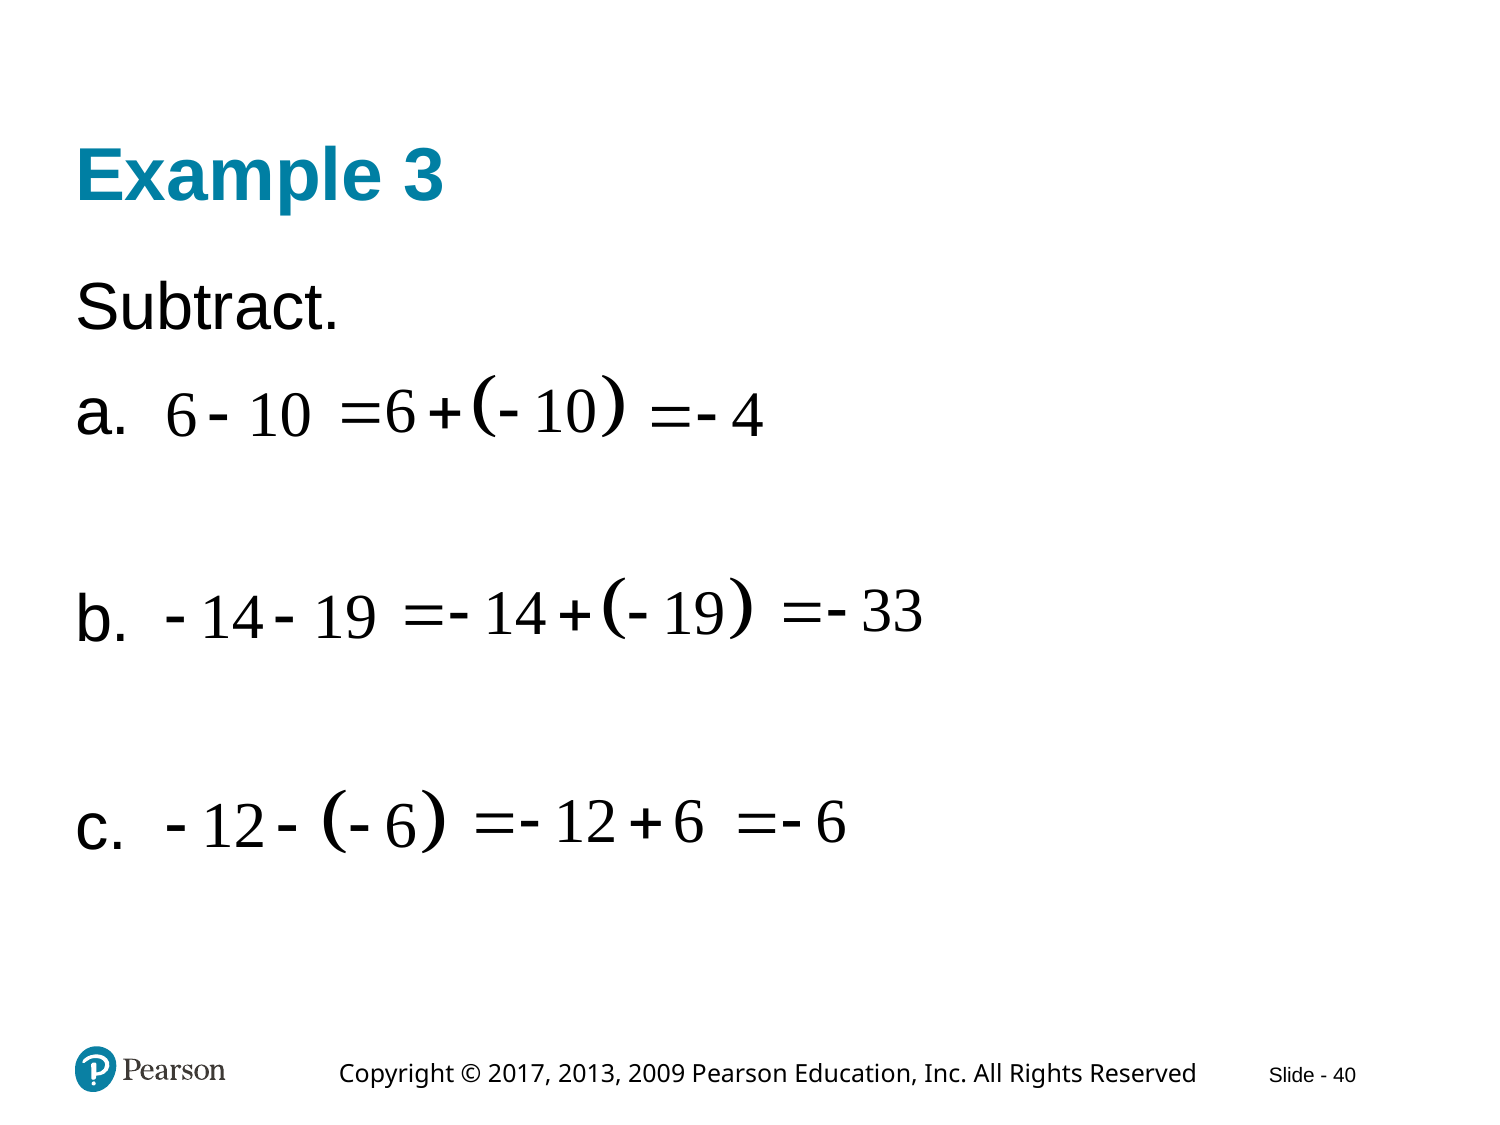

# Example 3
Subtract.
a.
b.
c.